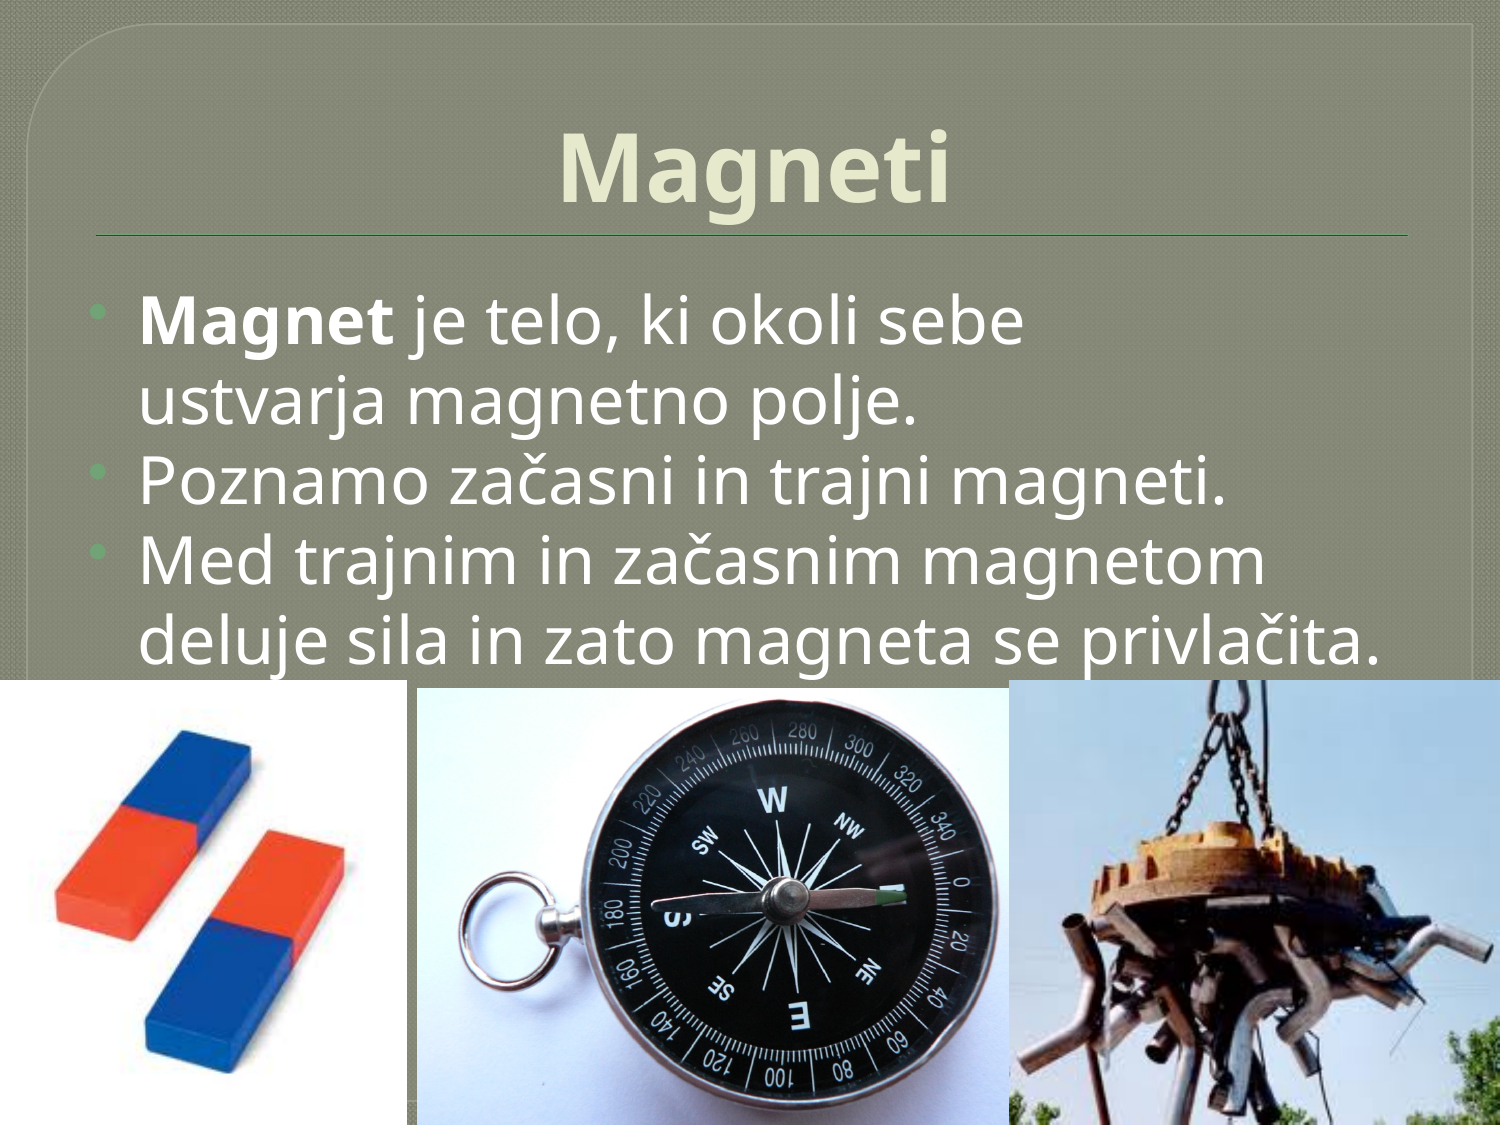

# Magneti
Magnet je telo, ki okoli sebe ustvarja magnetno polje.
Poznamo začasni in trajni magneti.
Med trajnim in začasnim magnetom deluje sila in zato magneta se privlačita.